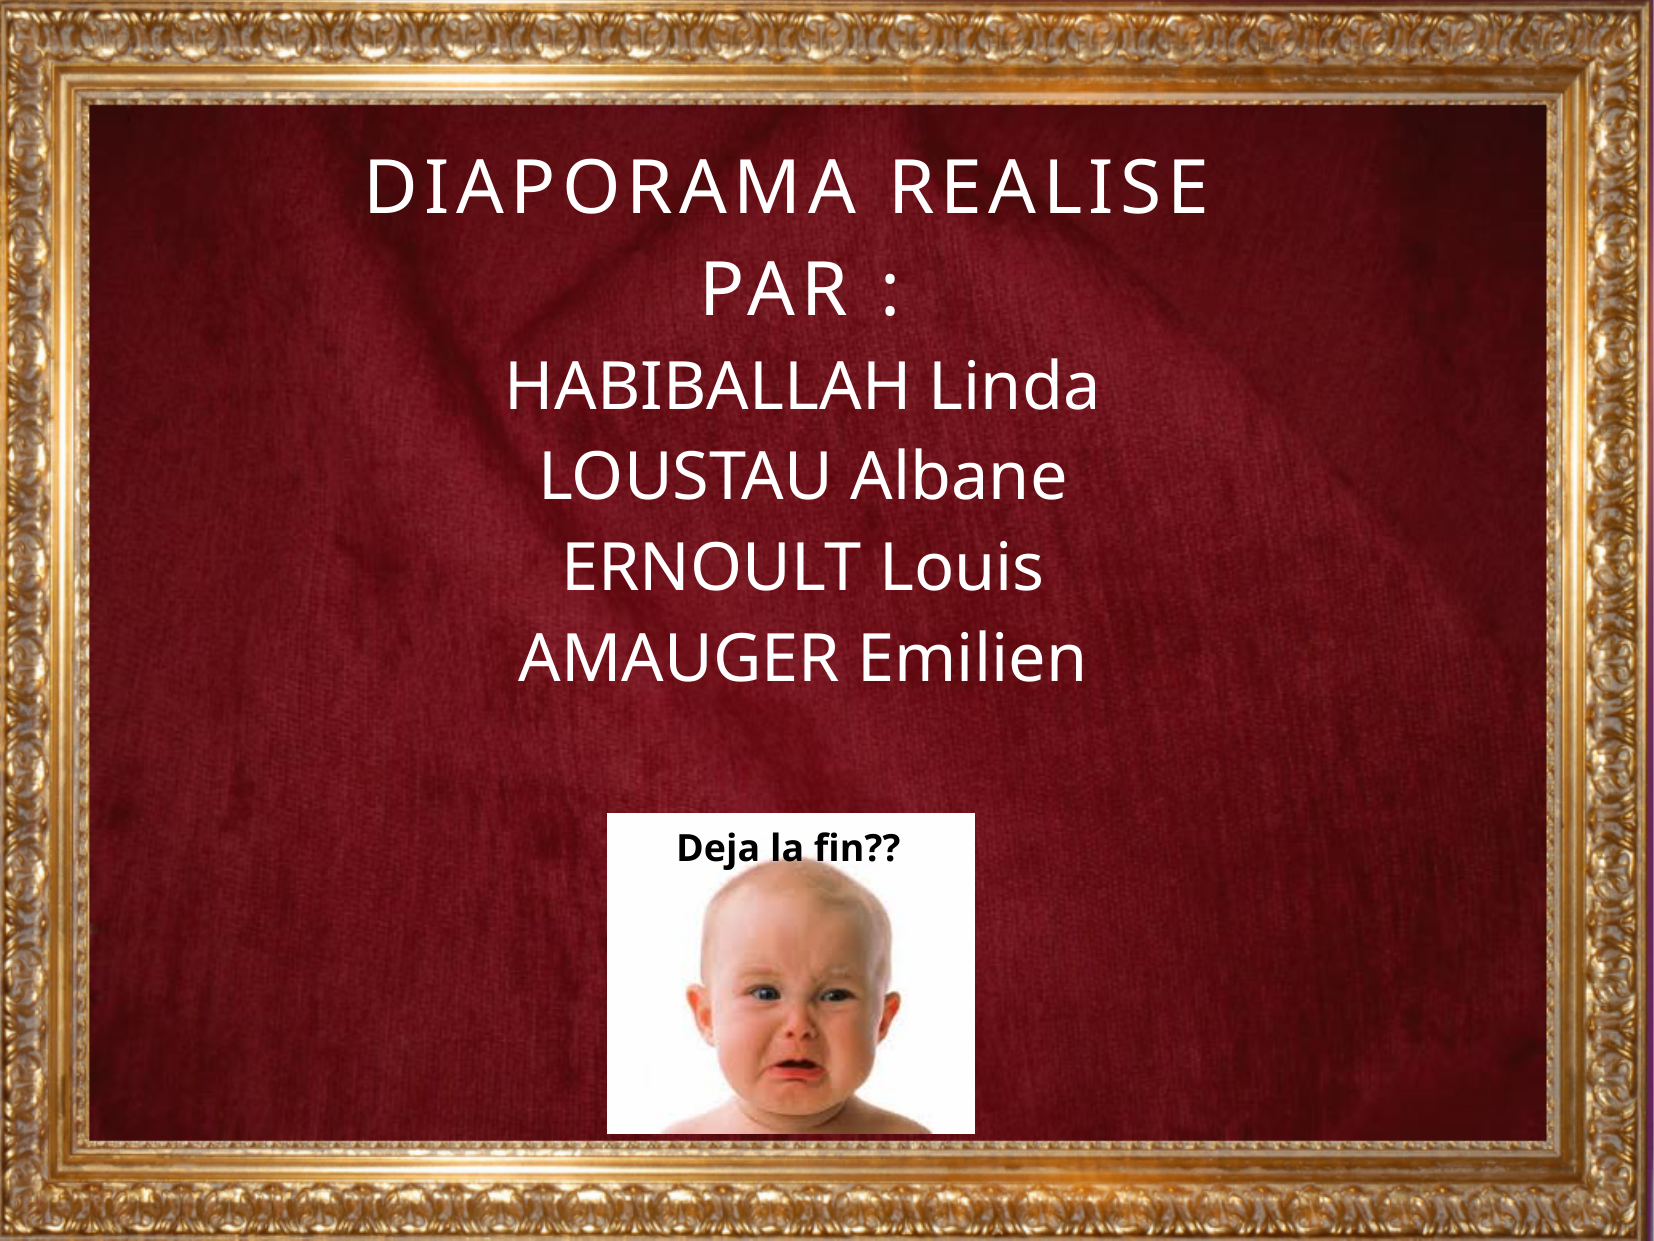

# DIAPORAMA REALISE PAR : HABIBALLAH Linda LOUSTAU Albane ERNOULT Louis AMAUGER Emilien
Deja la fin??